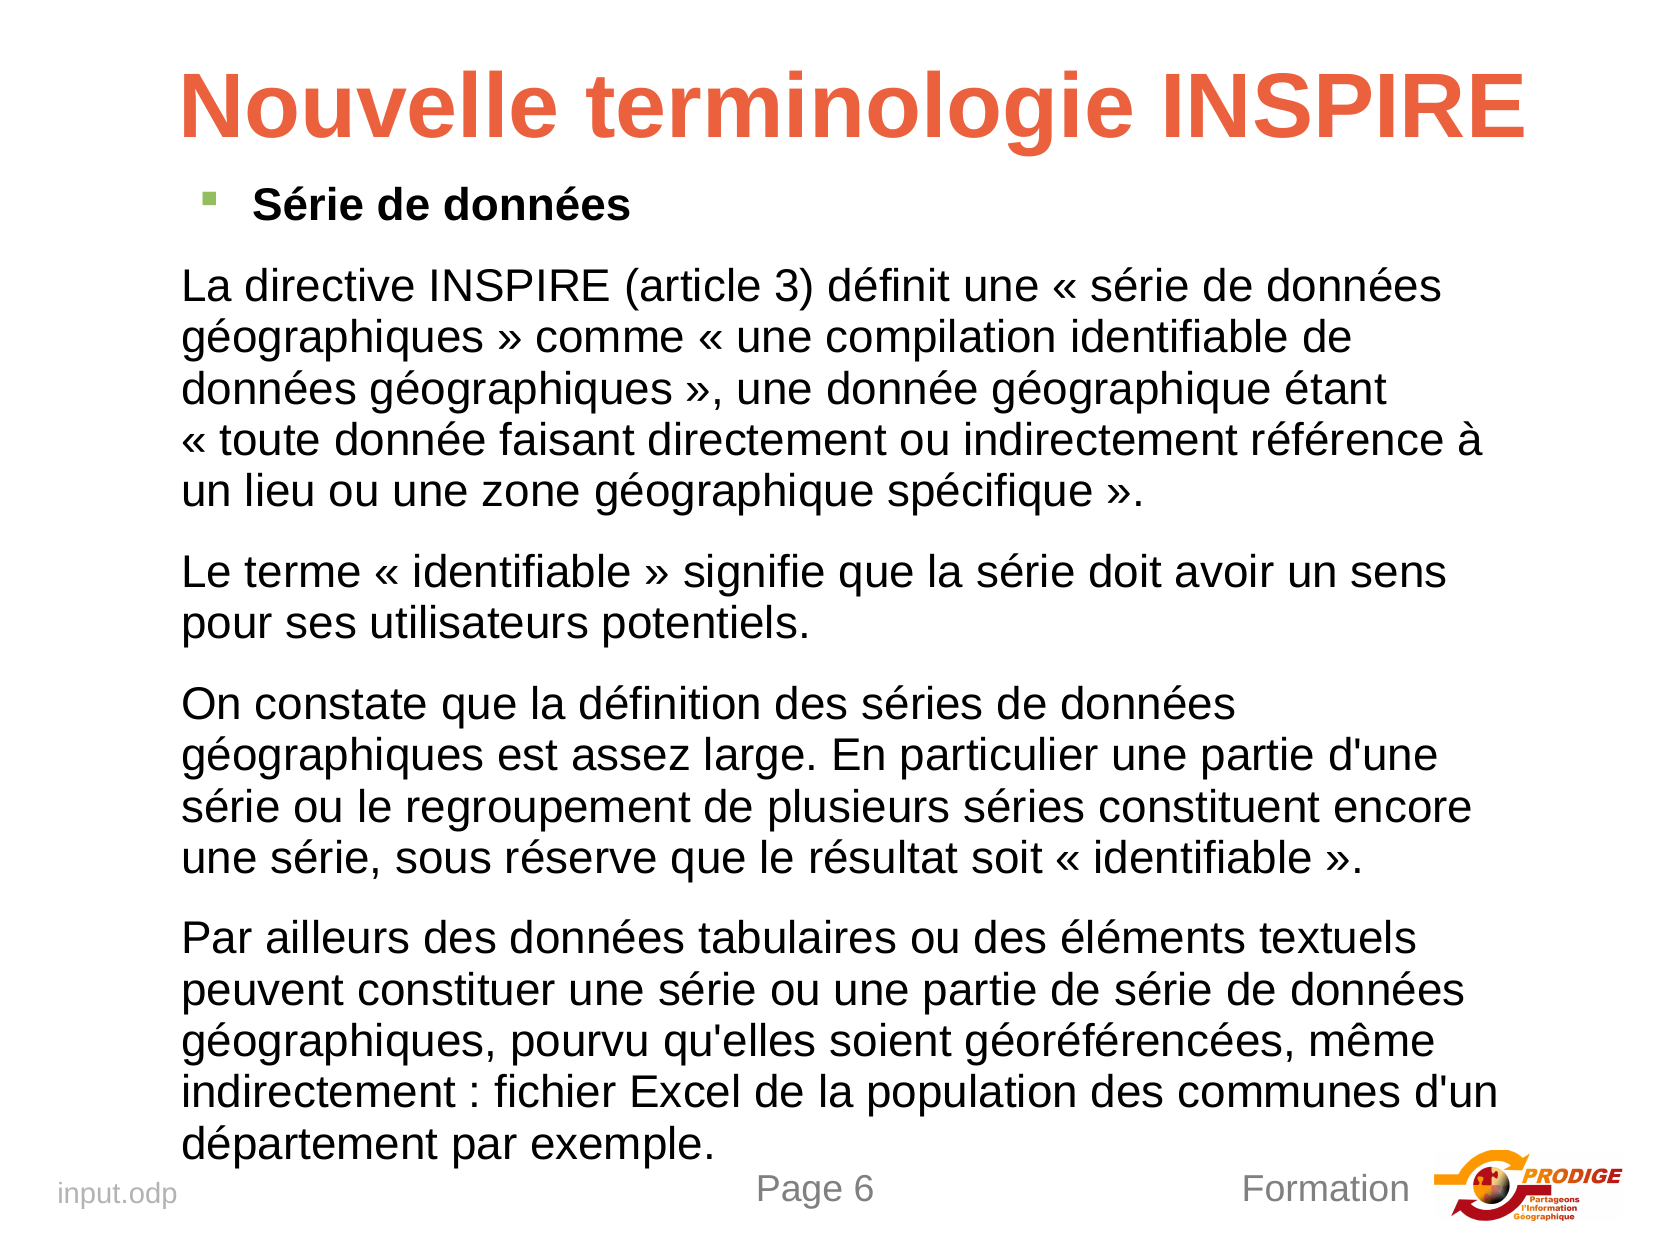

# Nouvelle terminologie INSPIRE
Série de données
La directive INSPIRE (article 3) définit une « série de données géographiques » comme « une compilation identifiable de données géographiques », une donnée géographique étant « toute donnée faisant directement ou indirectement référence à un lieu ou une zone géographique spécifique ».
Le terme « identifiable » signifie que la série doit avoir un sens pour ses utilisateurs potentiels.
On constate que la définition des séries de données géographiques est assez large. En particulier une partie d'une série ou le regroupement de plusieurs séries constituent encore une série, sous réserve que le résultat soit « identifiable ».
Par ailleurs des données tabulaires ou des éléments textuels peuvent constituer une série ou une partie de série de données géographiques, pourvu qu'elles soient géoréférencées, même indirectement : fichier Excel de la population des communes d'un département par exemple.